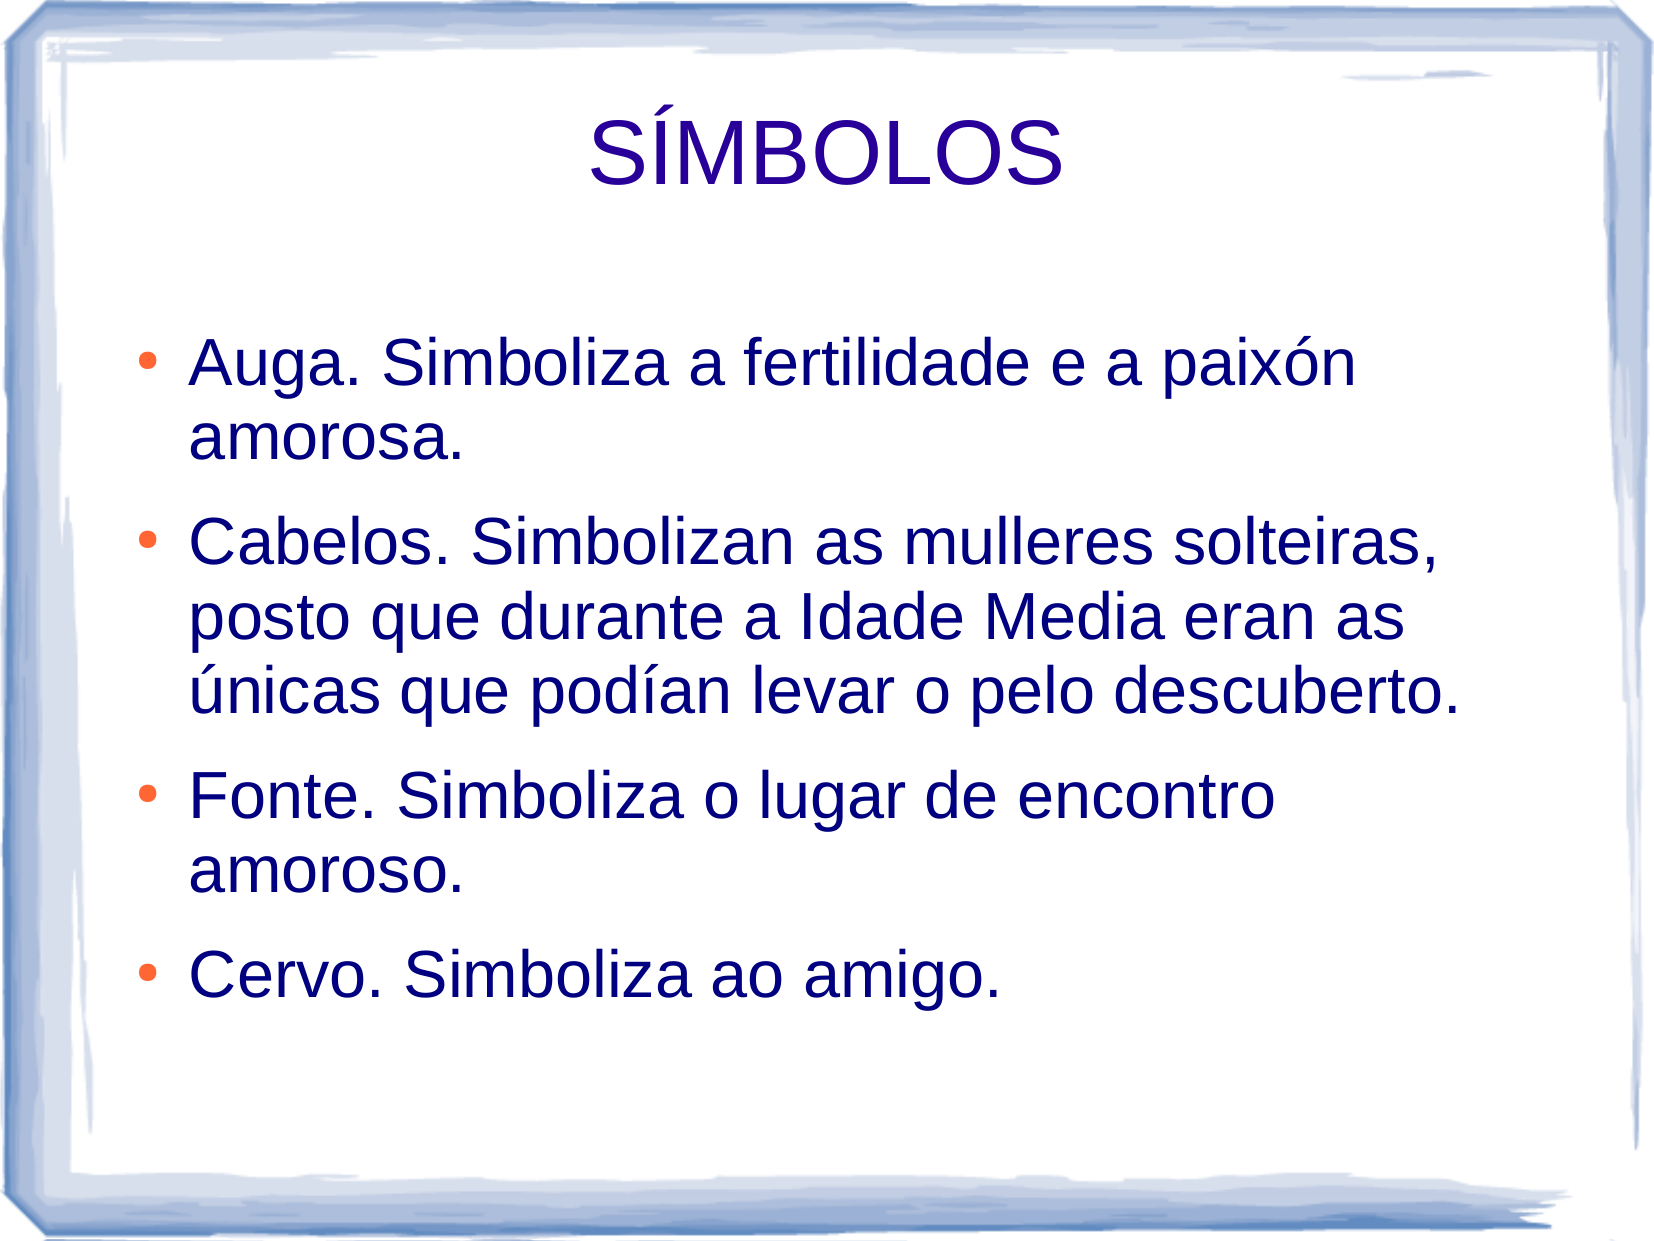

# SÍMBOLOS
Auga. Simboliza a fertilidade e a paixón amorosa.
Cabelos. Simbolizan as mulleres solteiras, posto que durante a Idade Media eran as únicas que podían levar o pelo descuberto.
Fonte. Simboliza o lugar de encontro amoroso.
Cervo. Simboliza ao amigo.